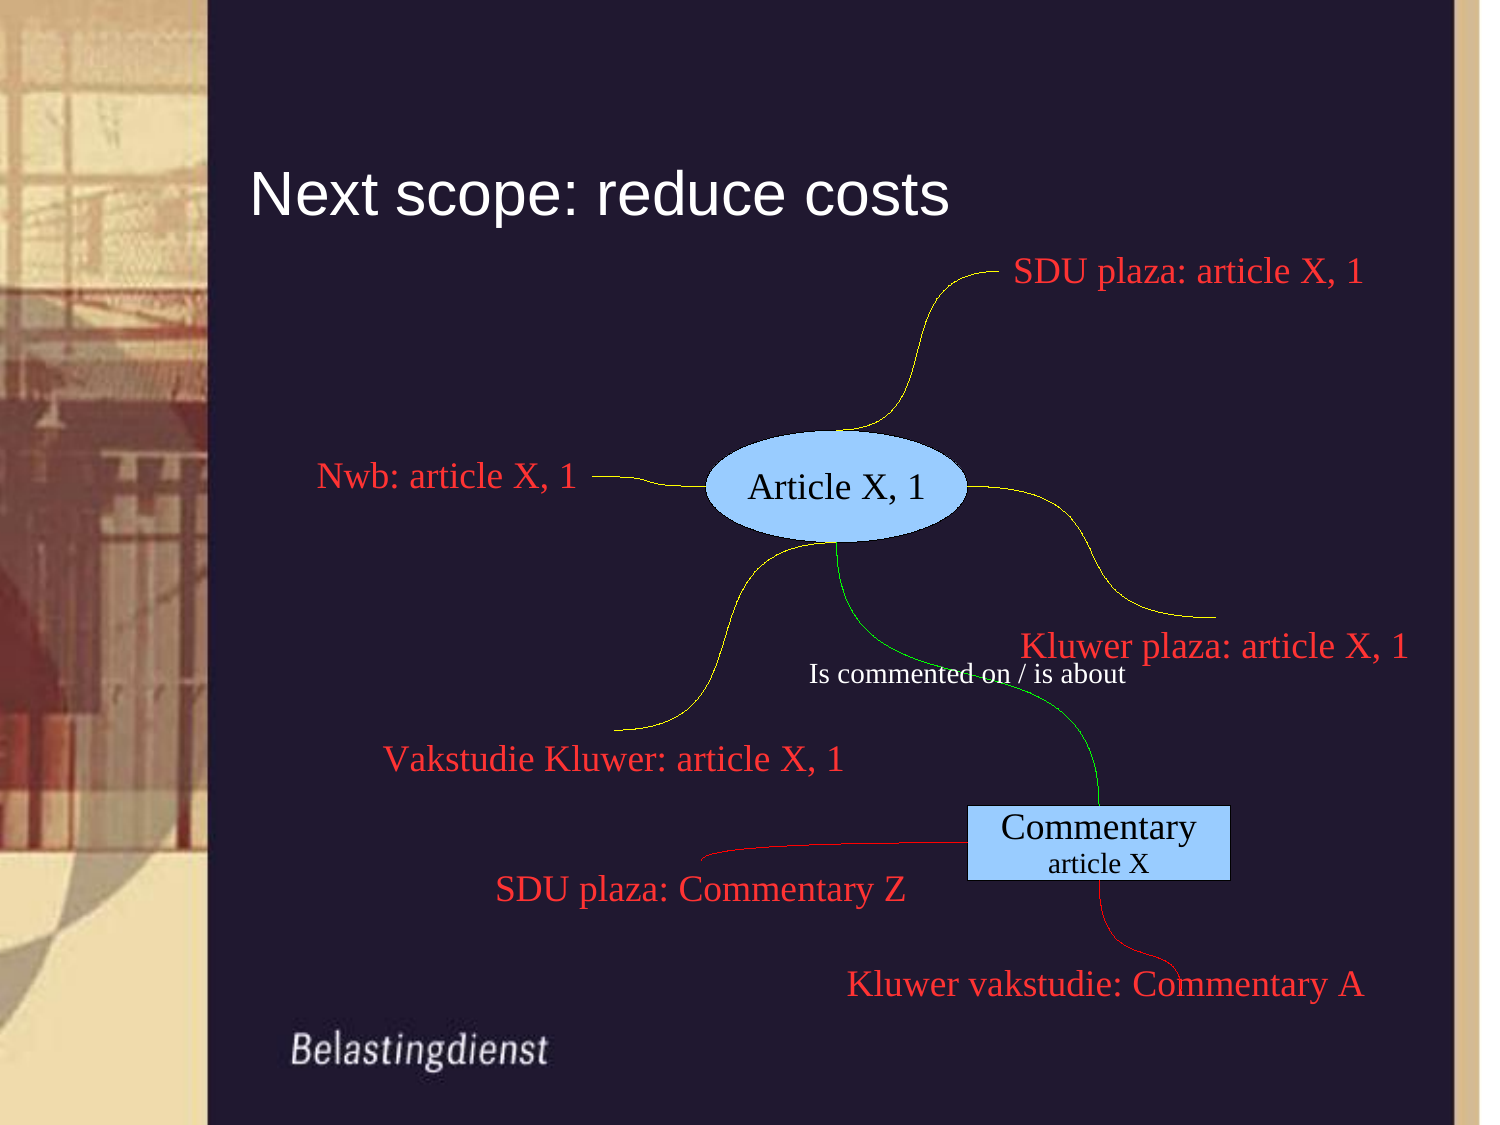

# Next scope: reduce costs
SDU plaza: article X, 1
Article X, 1
Nwb: article X, 1
Kluwer plaza: article X, 1
Vakstudie Kluwer: article X, 1
Commentary
article X
SDU plaza: Commentary Z
Kluwer vakstudie: Commentary A